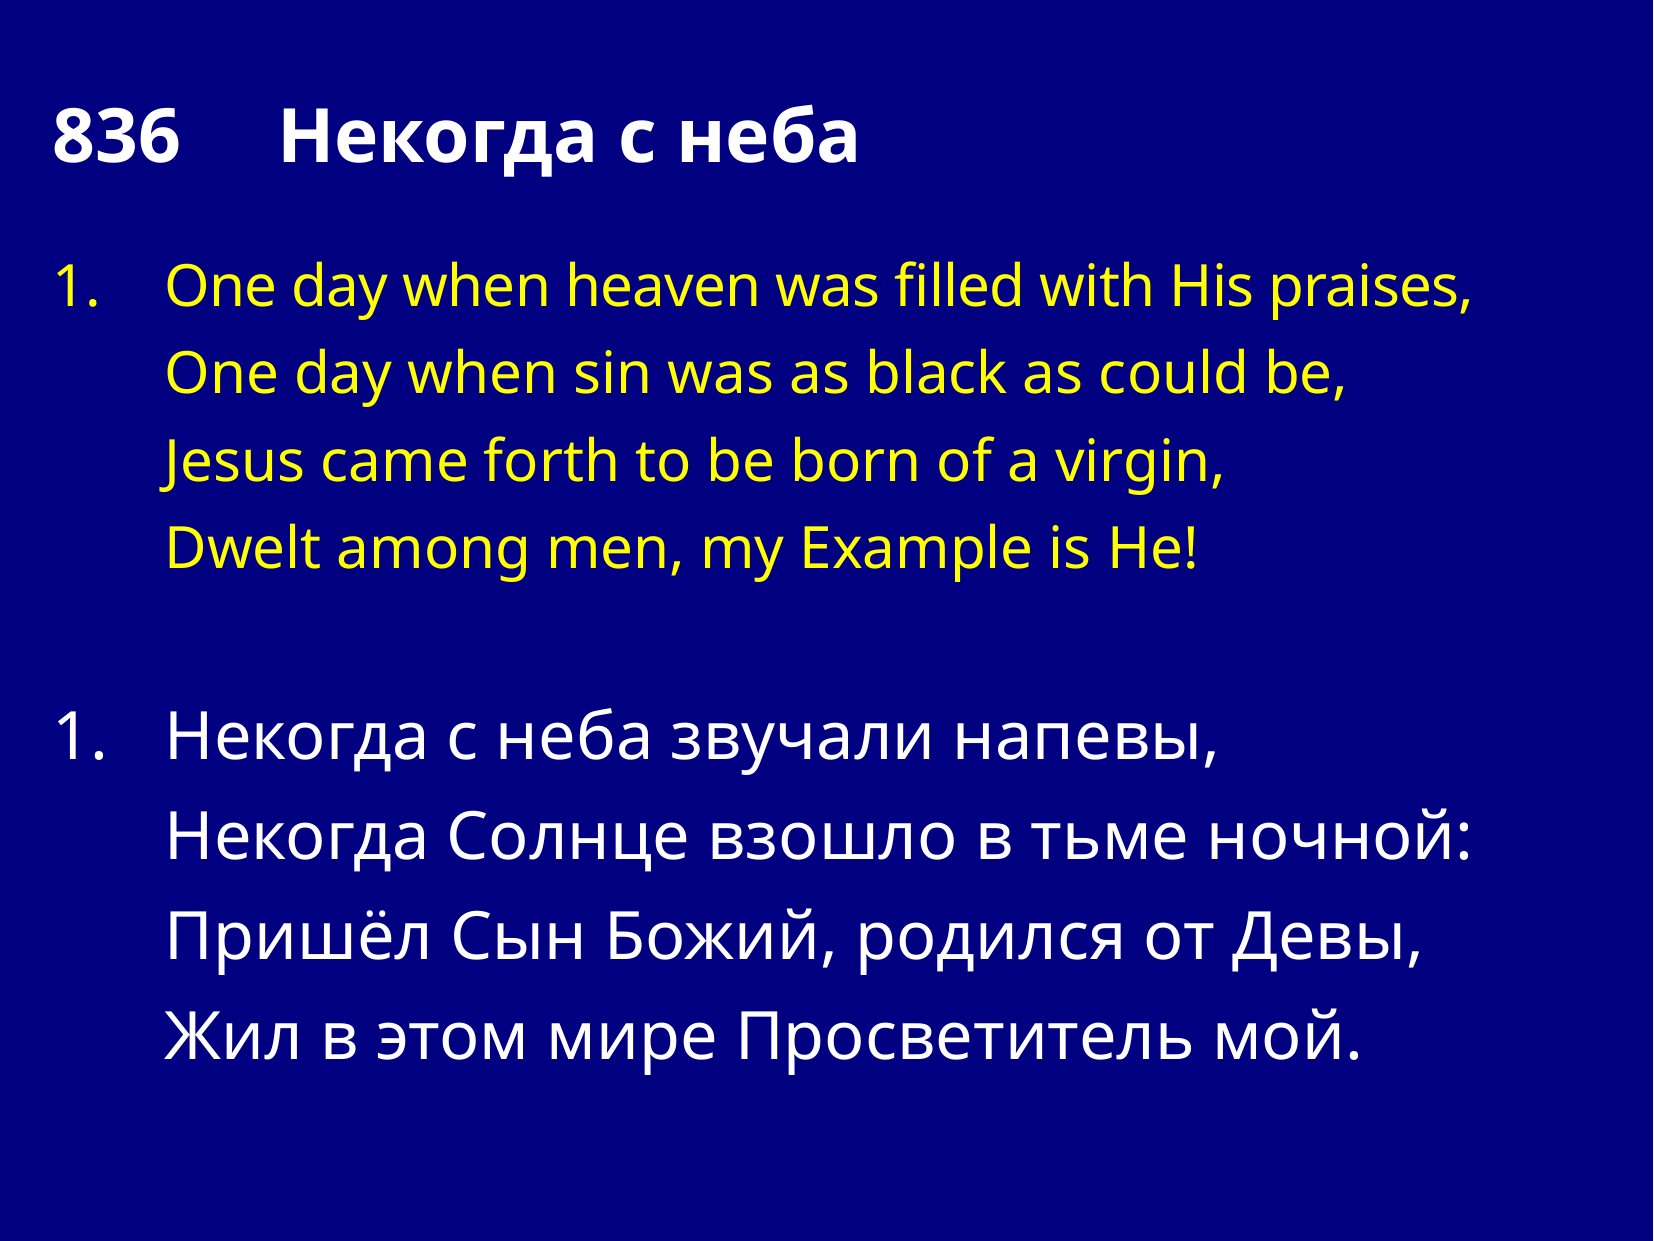

836	Некогда с неба
1.	One day when heaven was filled with His praises,
	One day when sin was as black as could be,
	Jesus came forth to be born of a virgin,
	Dwelt among men, my Example is He!
1.	Некогда с неба звучали напевы,
	Некогда Солнце взошло в тьме ночной:
	Пришёл Сын Божий, родился от Девы,
	Жил в этом мире Просветитель мой.